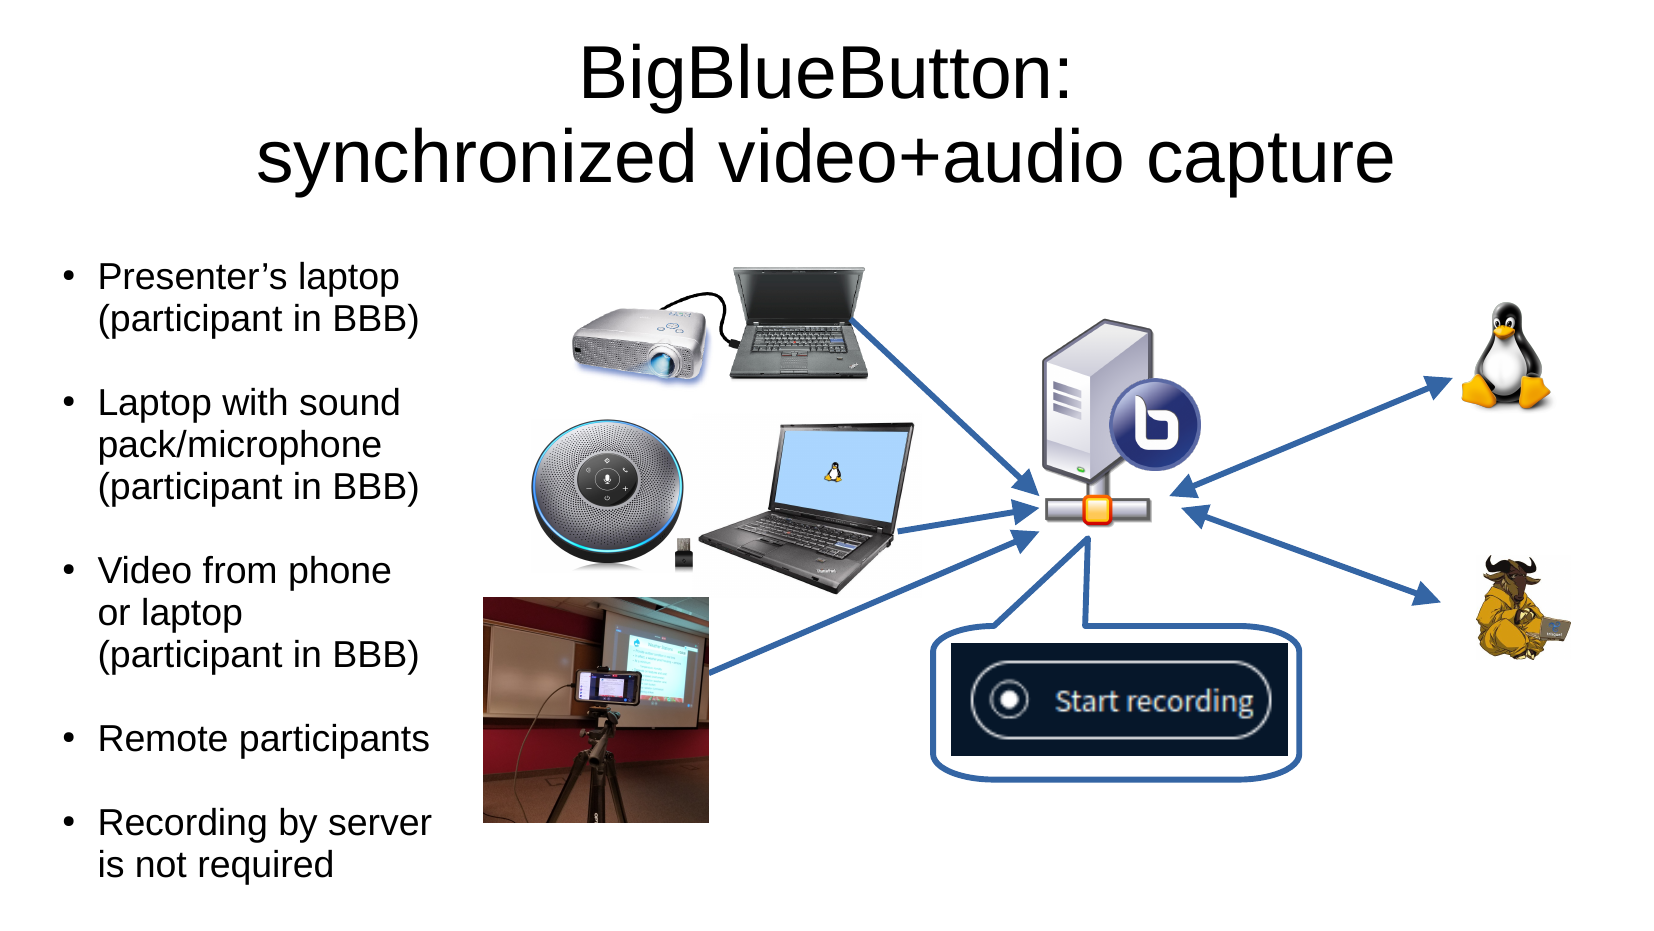

# BigBlueButton: synchronized video+audio capture
Presenter’s laptop (participant in BBB)
Laptop with sound pack/microphone (participant in BBB)
Video from phone
or laptop
(participant in BBB)
Remote participants
Recording by server
is not required